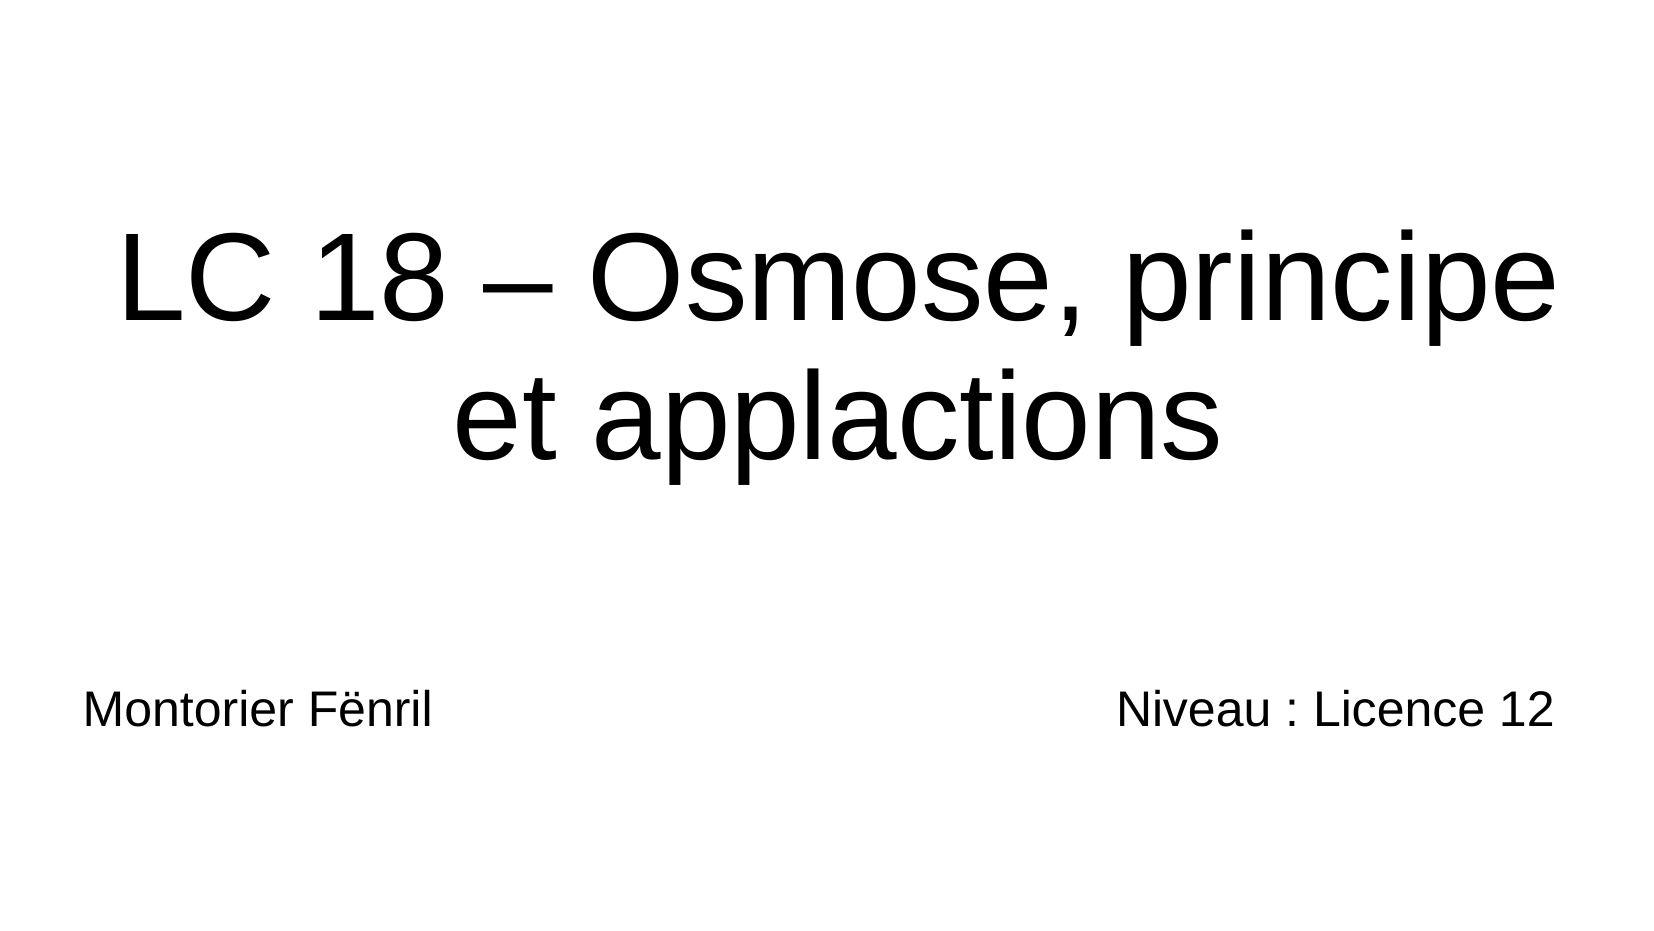

# LC 18 – Osmose, principe et applactions
Montorier Fënril										Niveau : Licence 12